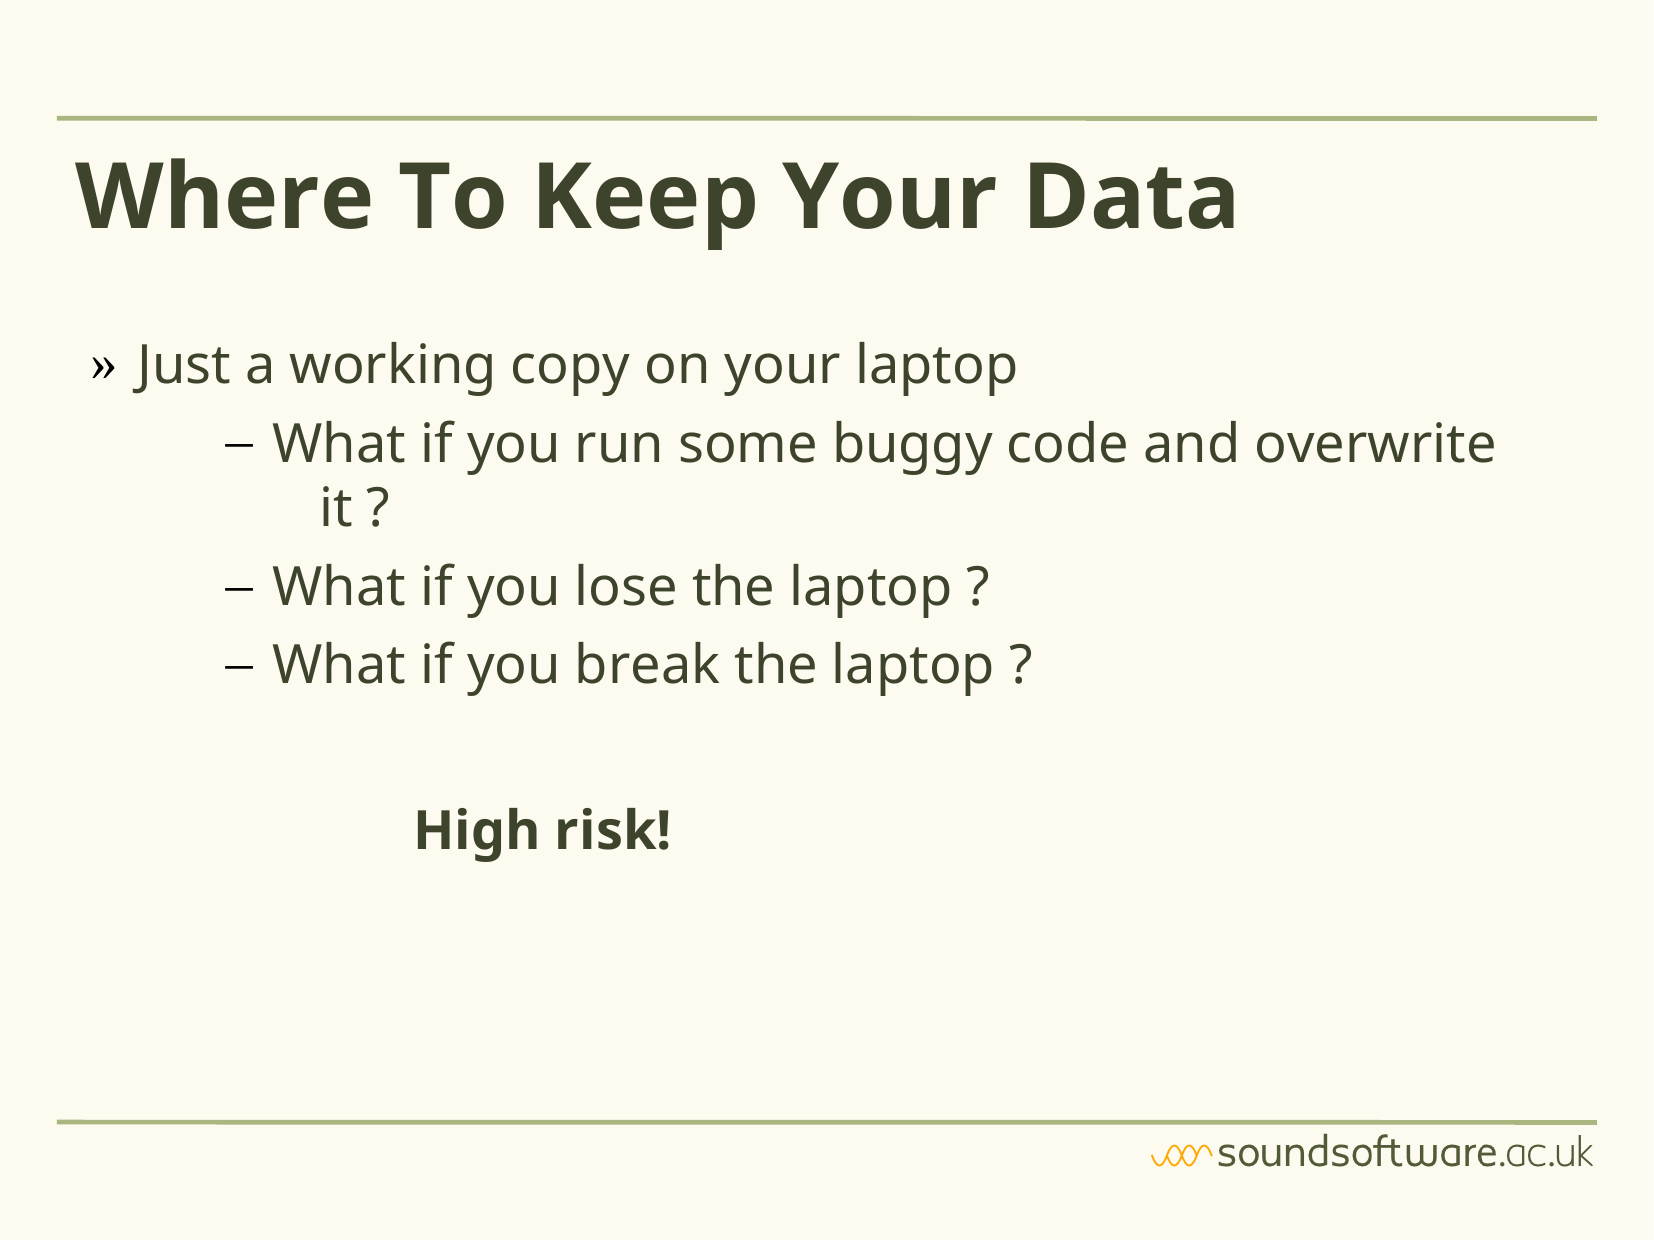

# Where To Keep Your Data
Just a working copy on your laptop
What if you run some buggy code and overwrite it ?
What if you lose the laptop ?
What if you break the laptop ?
High risk!